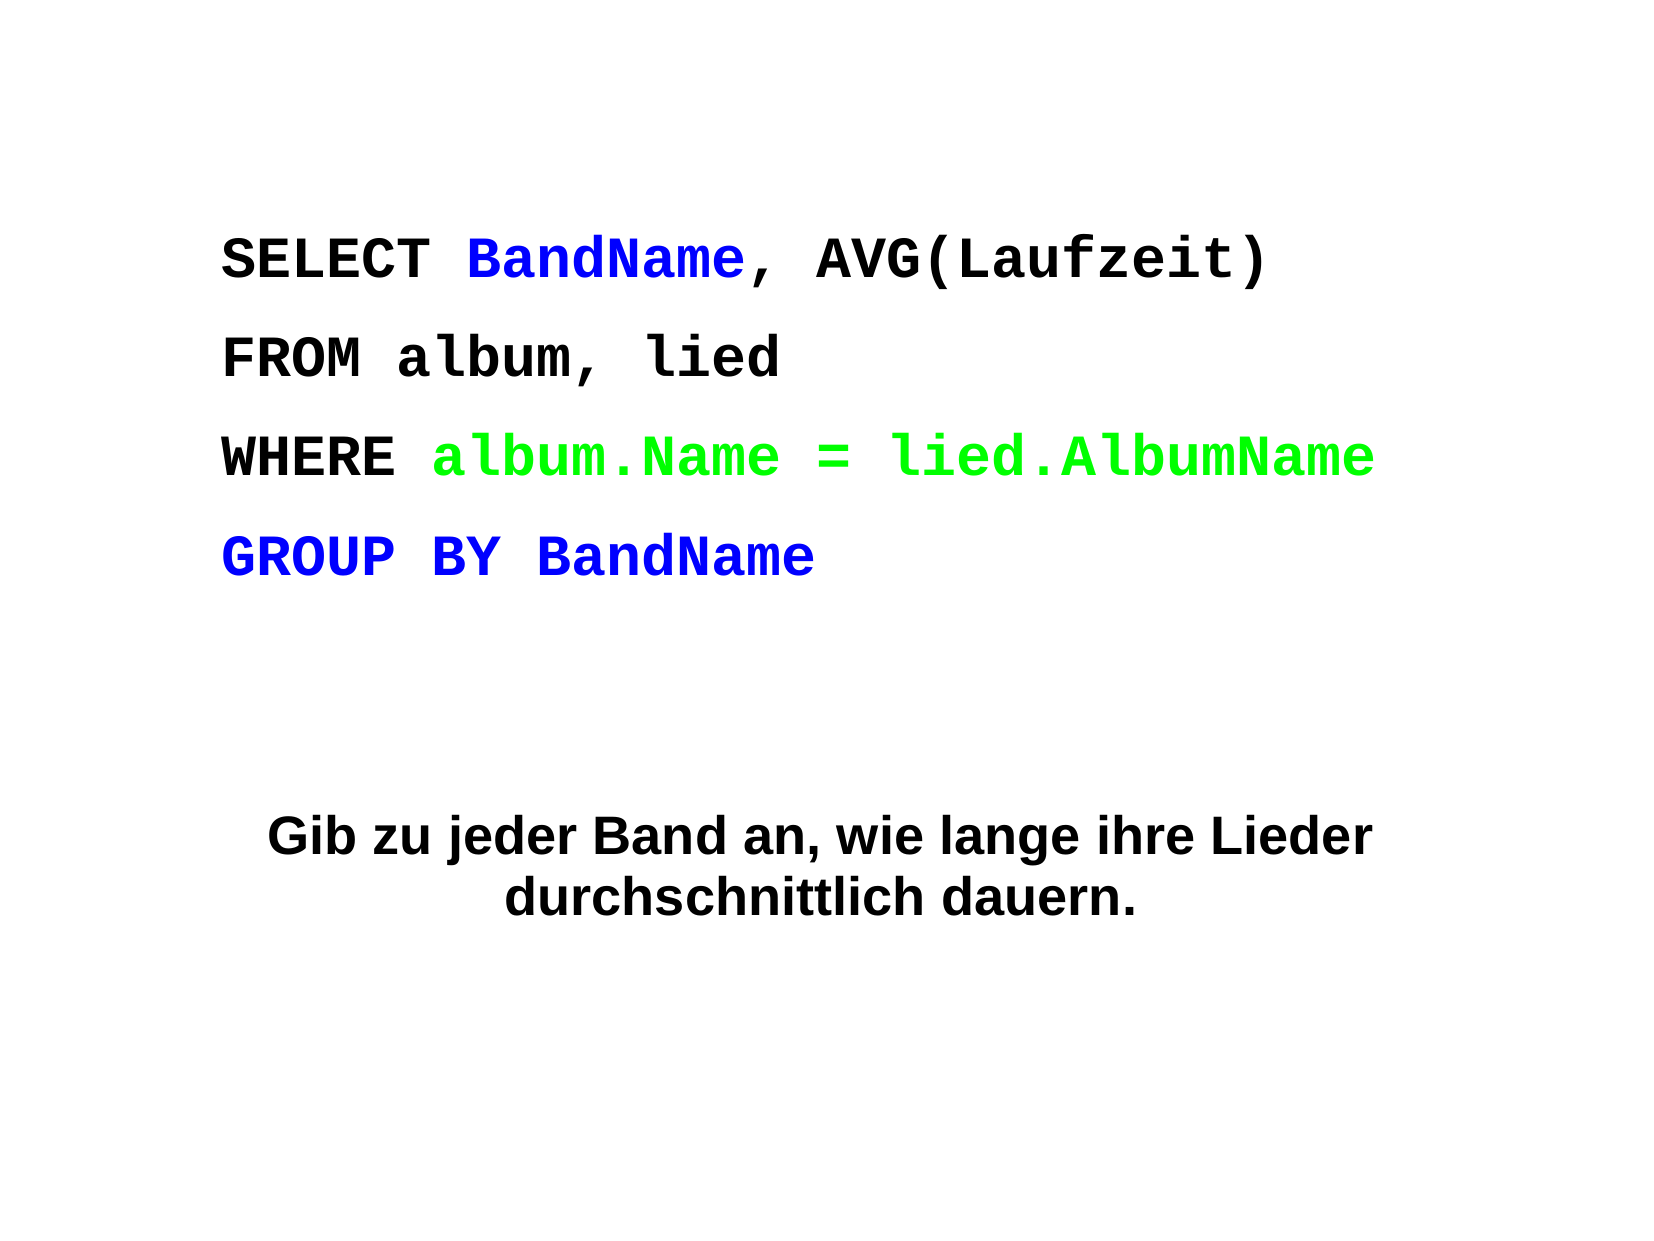

SELECT BandName, AVG(Laufzeit)
FROM album, lied
WHERE album.Name = lied.AlbumName
GROUP BY BandName
# Gib zu jeder Band an, wie lange ihre Lieder durchschnittlich dauern.